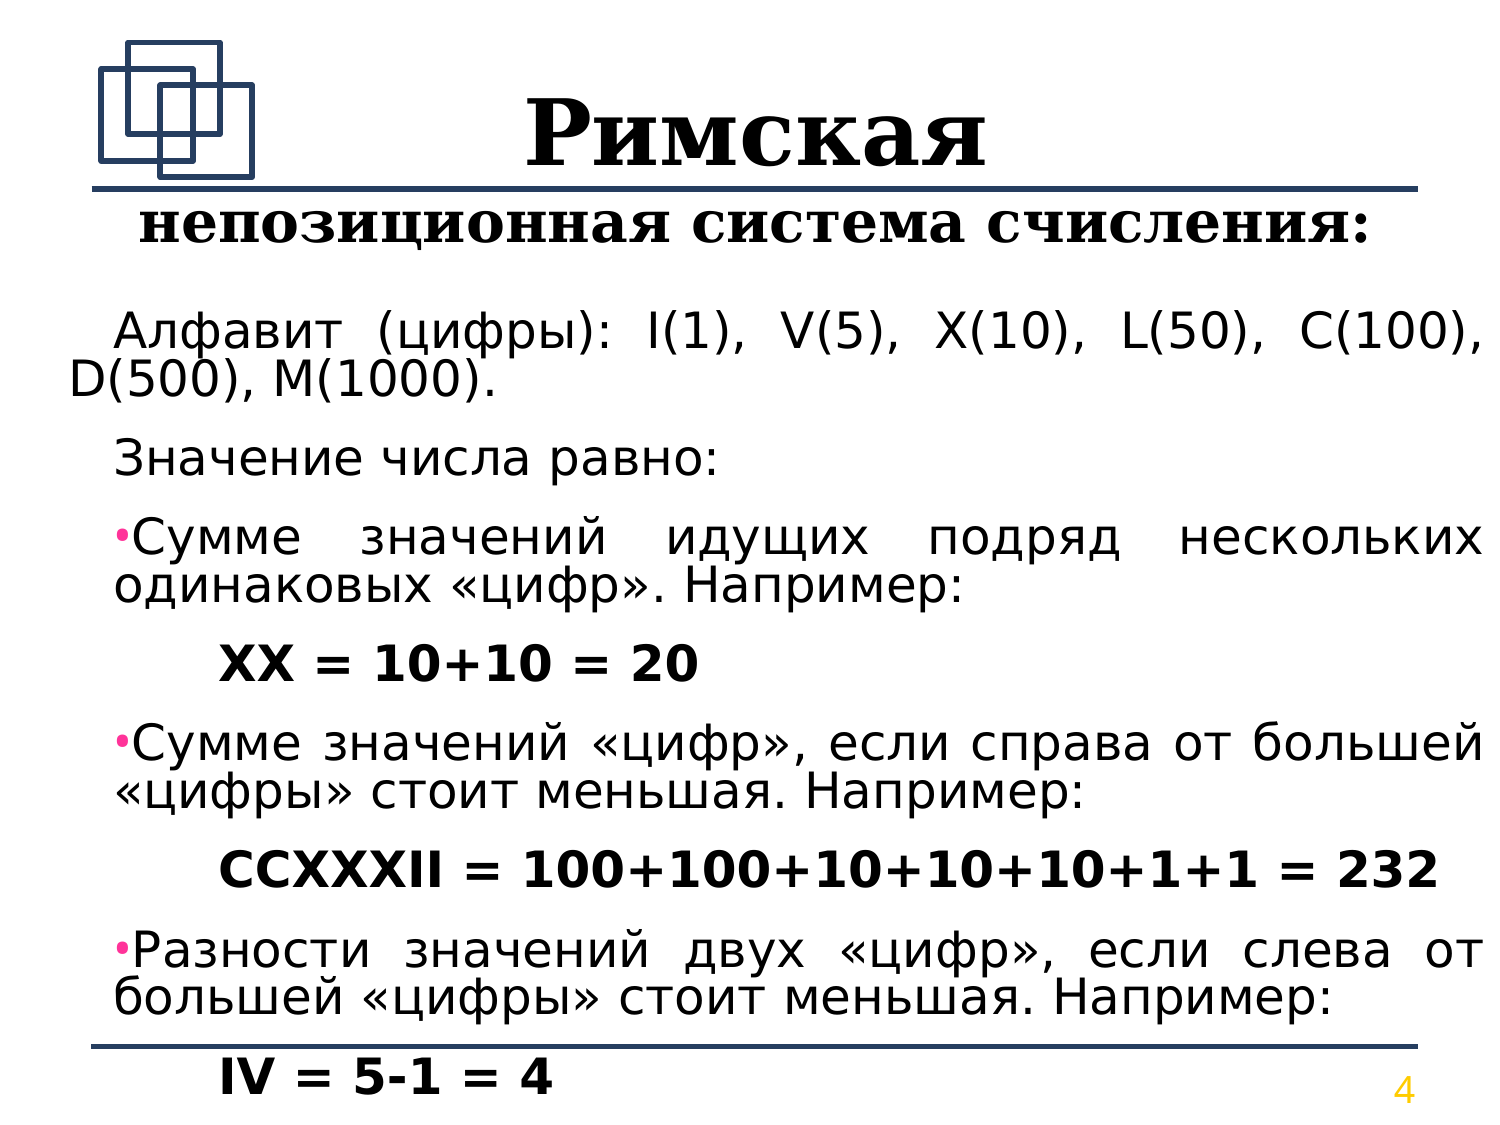

# Римская непозиционная система счисления:
Алфавит (цифры): I(1), V(5), X(10), L(50), C(100), D(500), M(1000).
Значение числа равно:
Cумме значений идущих подряд нескольких одинаковых «цифр». Например:
	XX = 10+10 = 20
Сумме значений «цифр», если справа от большей «цифры» стоит меньшая. Например:
	CCXXXII = 100+100+10+10+10+1+1 = 232
Pазности значений двух «цифр», если слева от большей «цифры» стоит меньшая. Например:
	IV = 5-1 = 4